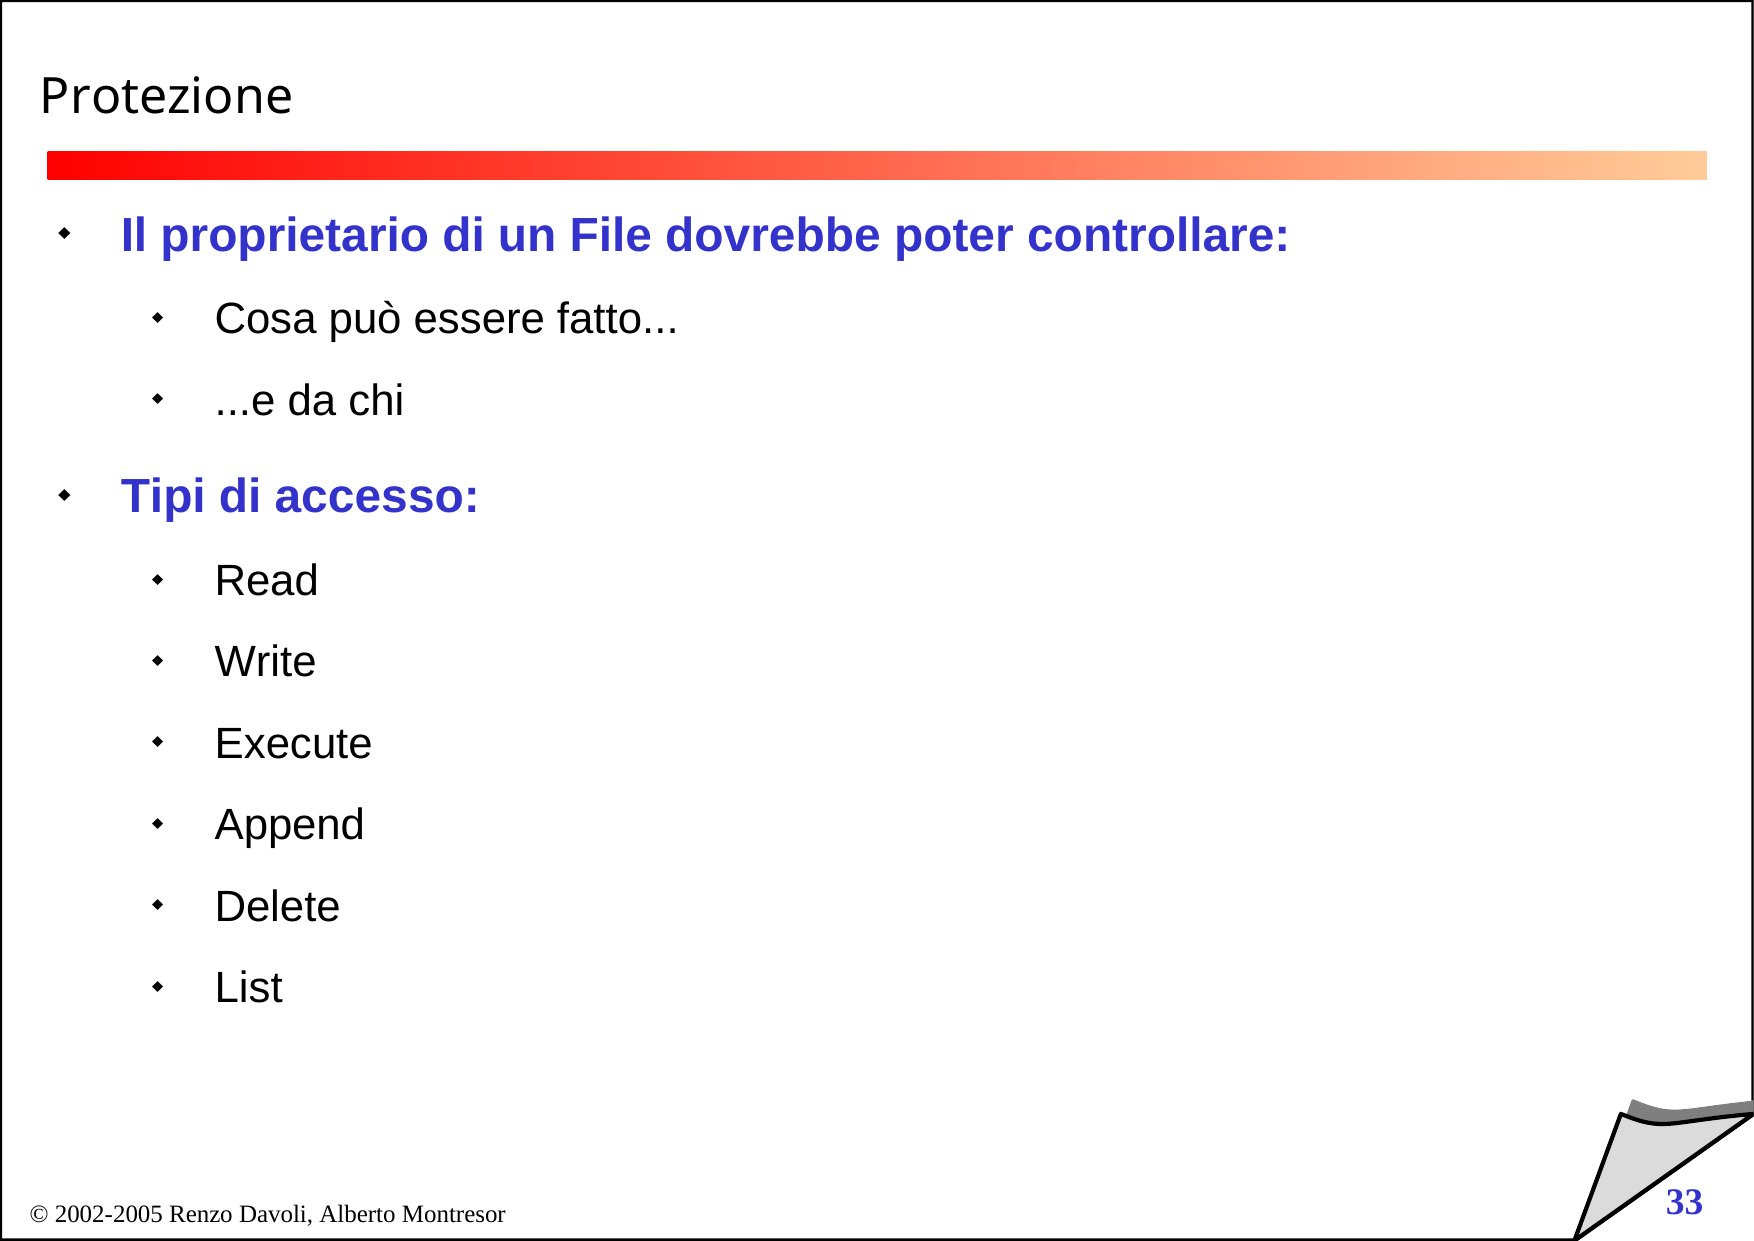

# Protezione
Il proprietario di un File dovrebbe poter controllare:
Cosa può essere fatto...
...e da chi
Tipi di accesso:
Read
Write
Execute
Append
Delete
List